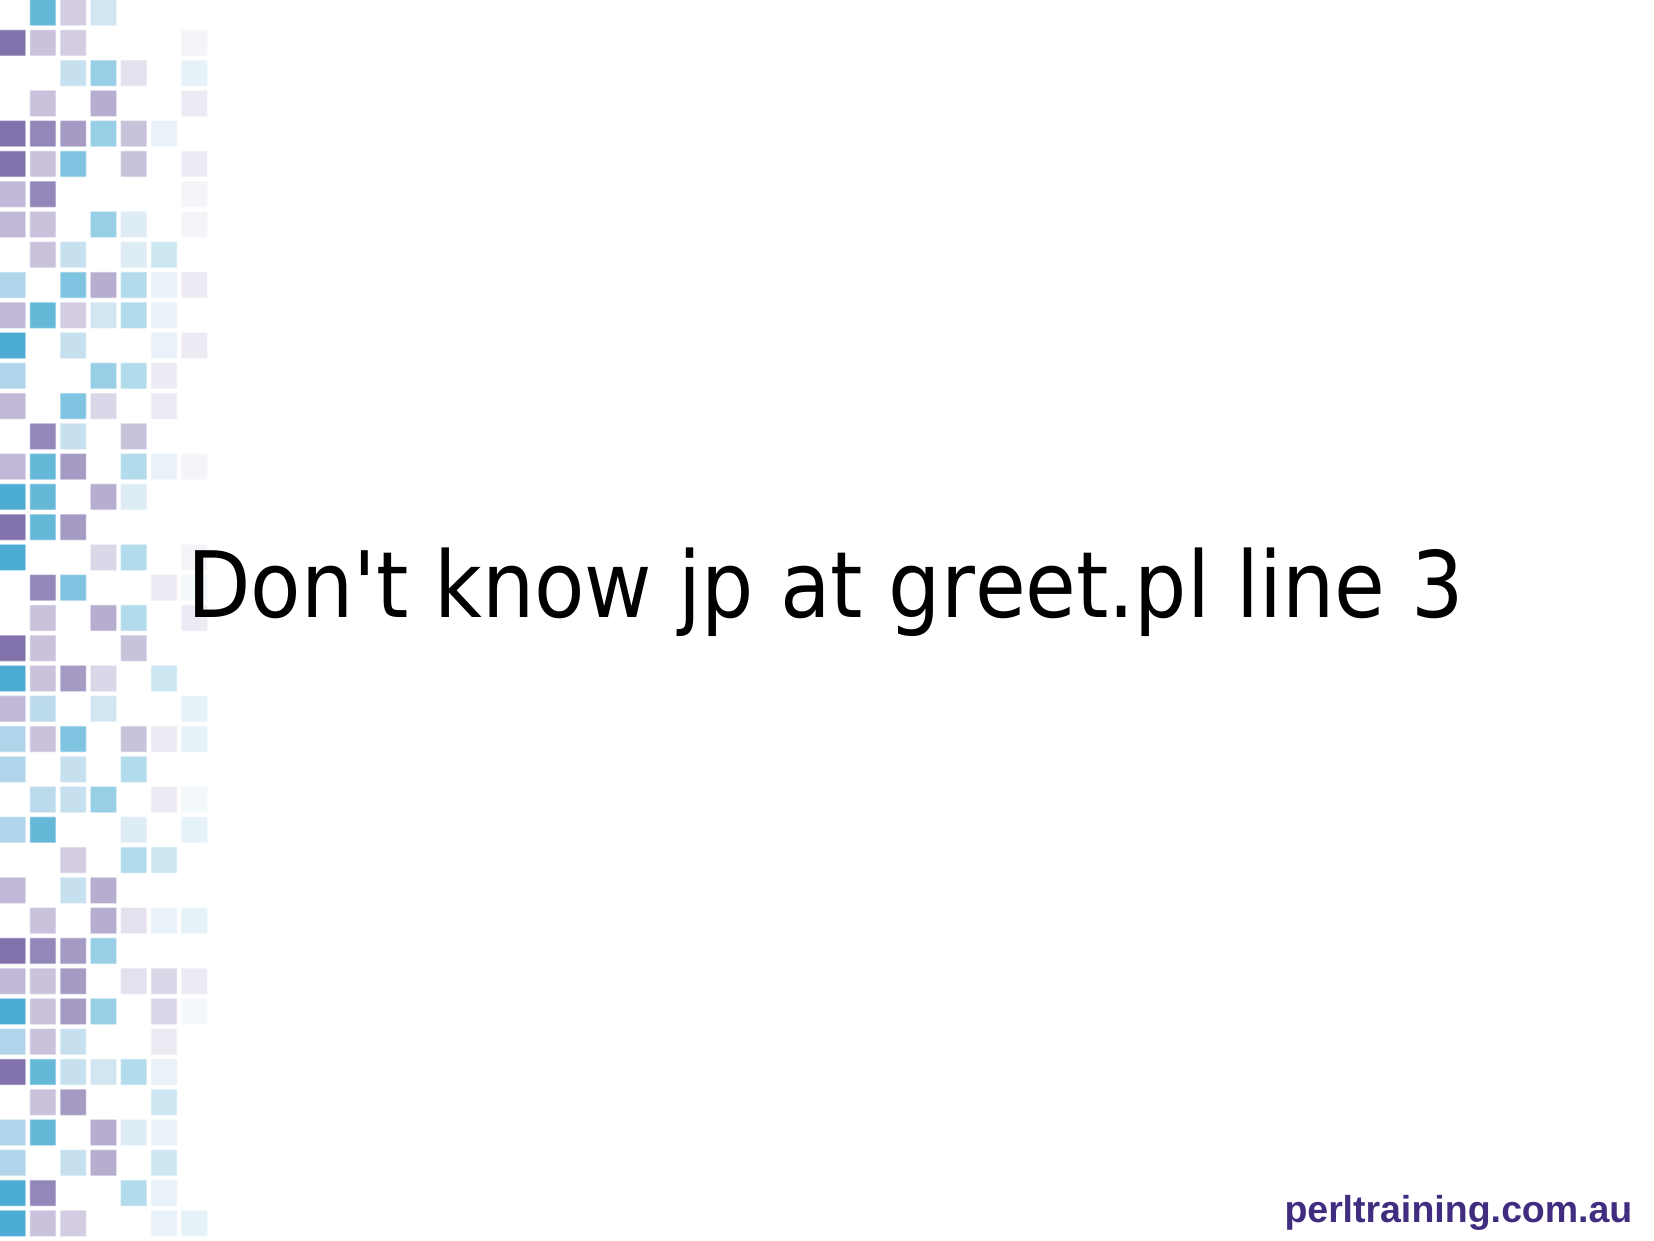

# Don't know jp at greet.pl line 3